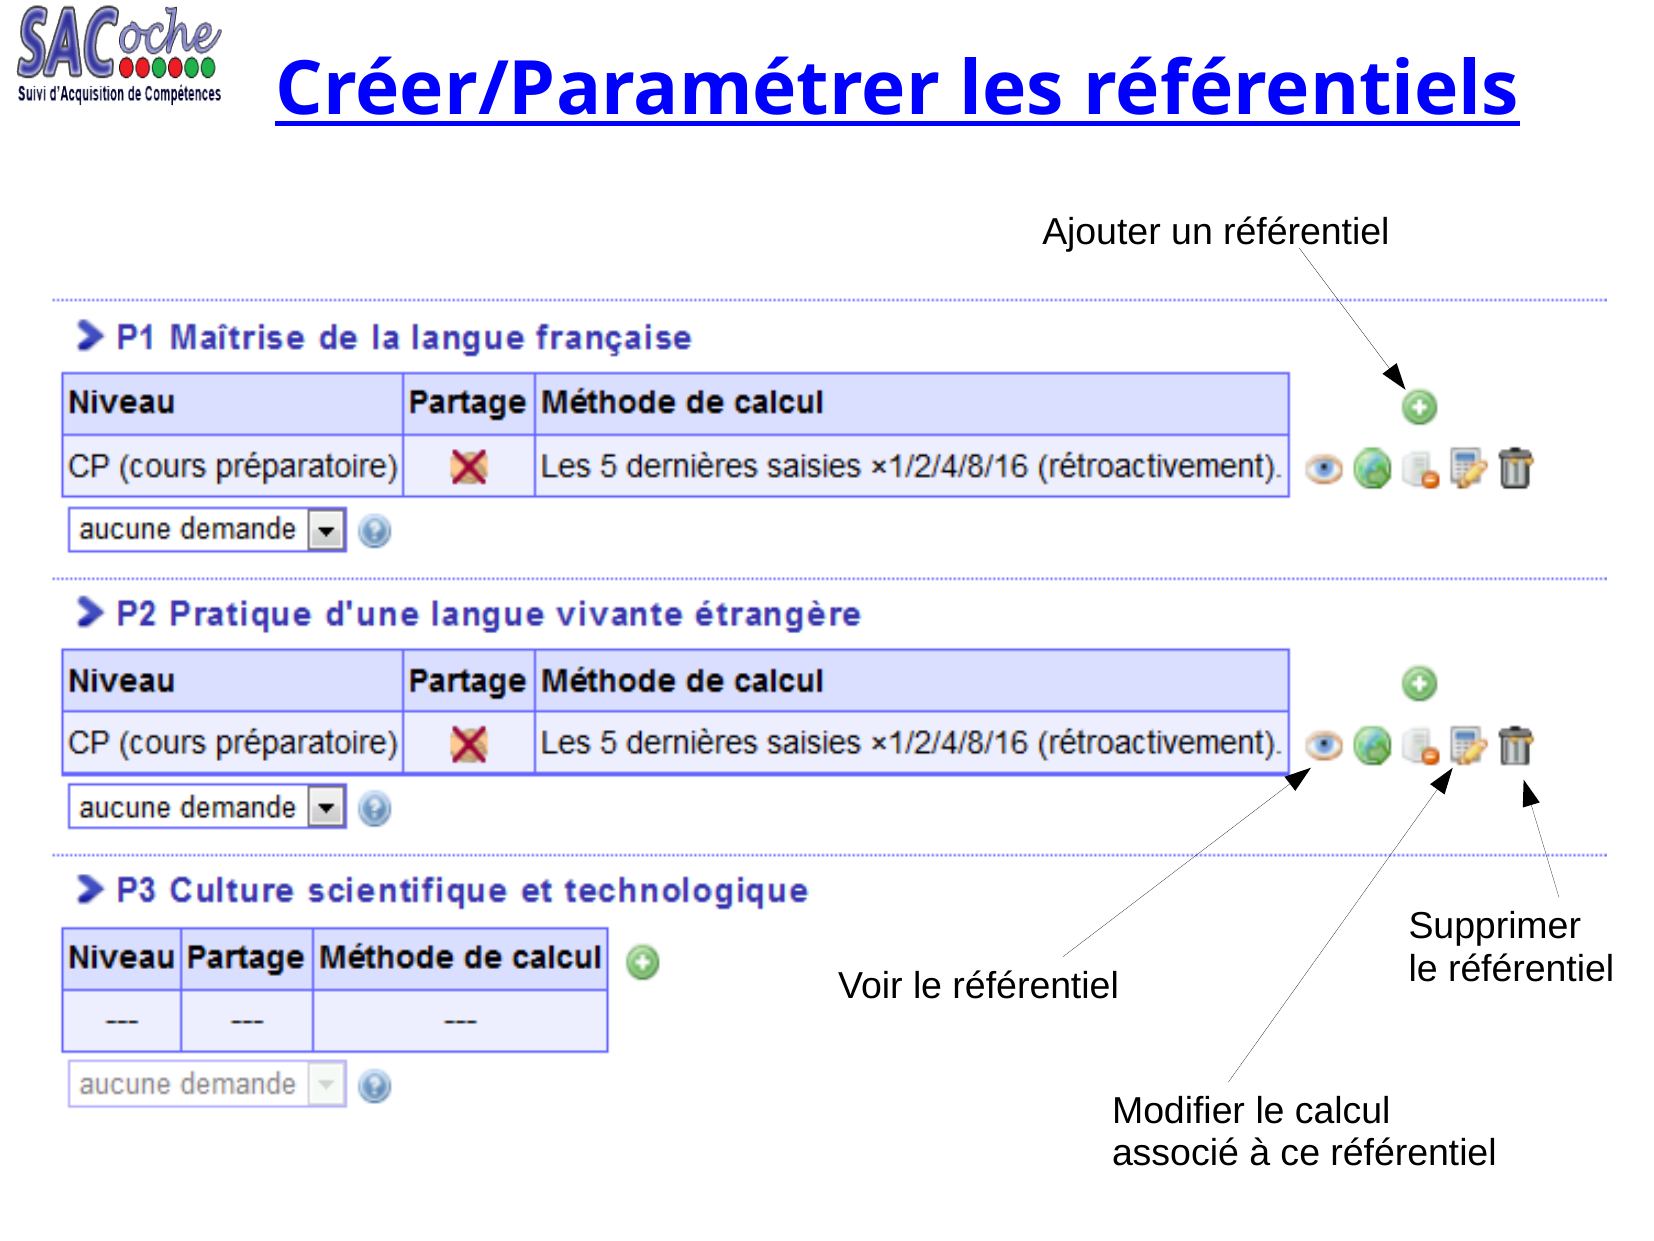

# Créer/Paramétrer les référentiels
Ajouter un référentiel
Supprimer
le référentiel
Voir le référentiel
Modifier le calcul
associé à ce référentiel